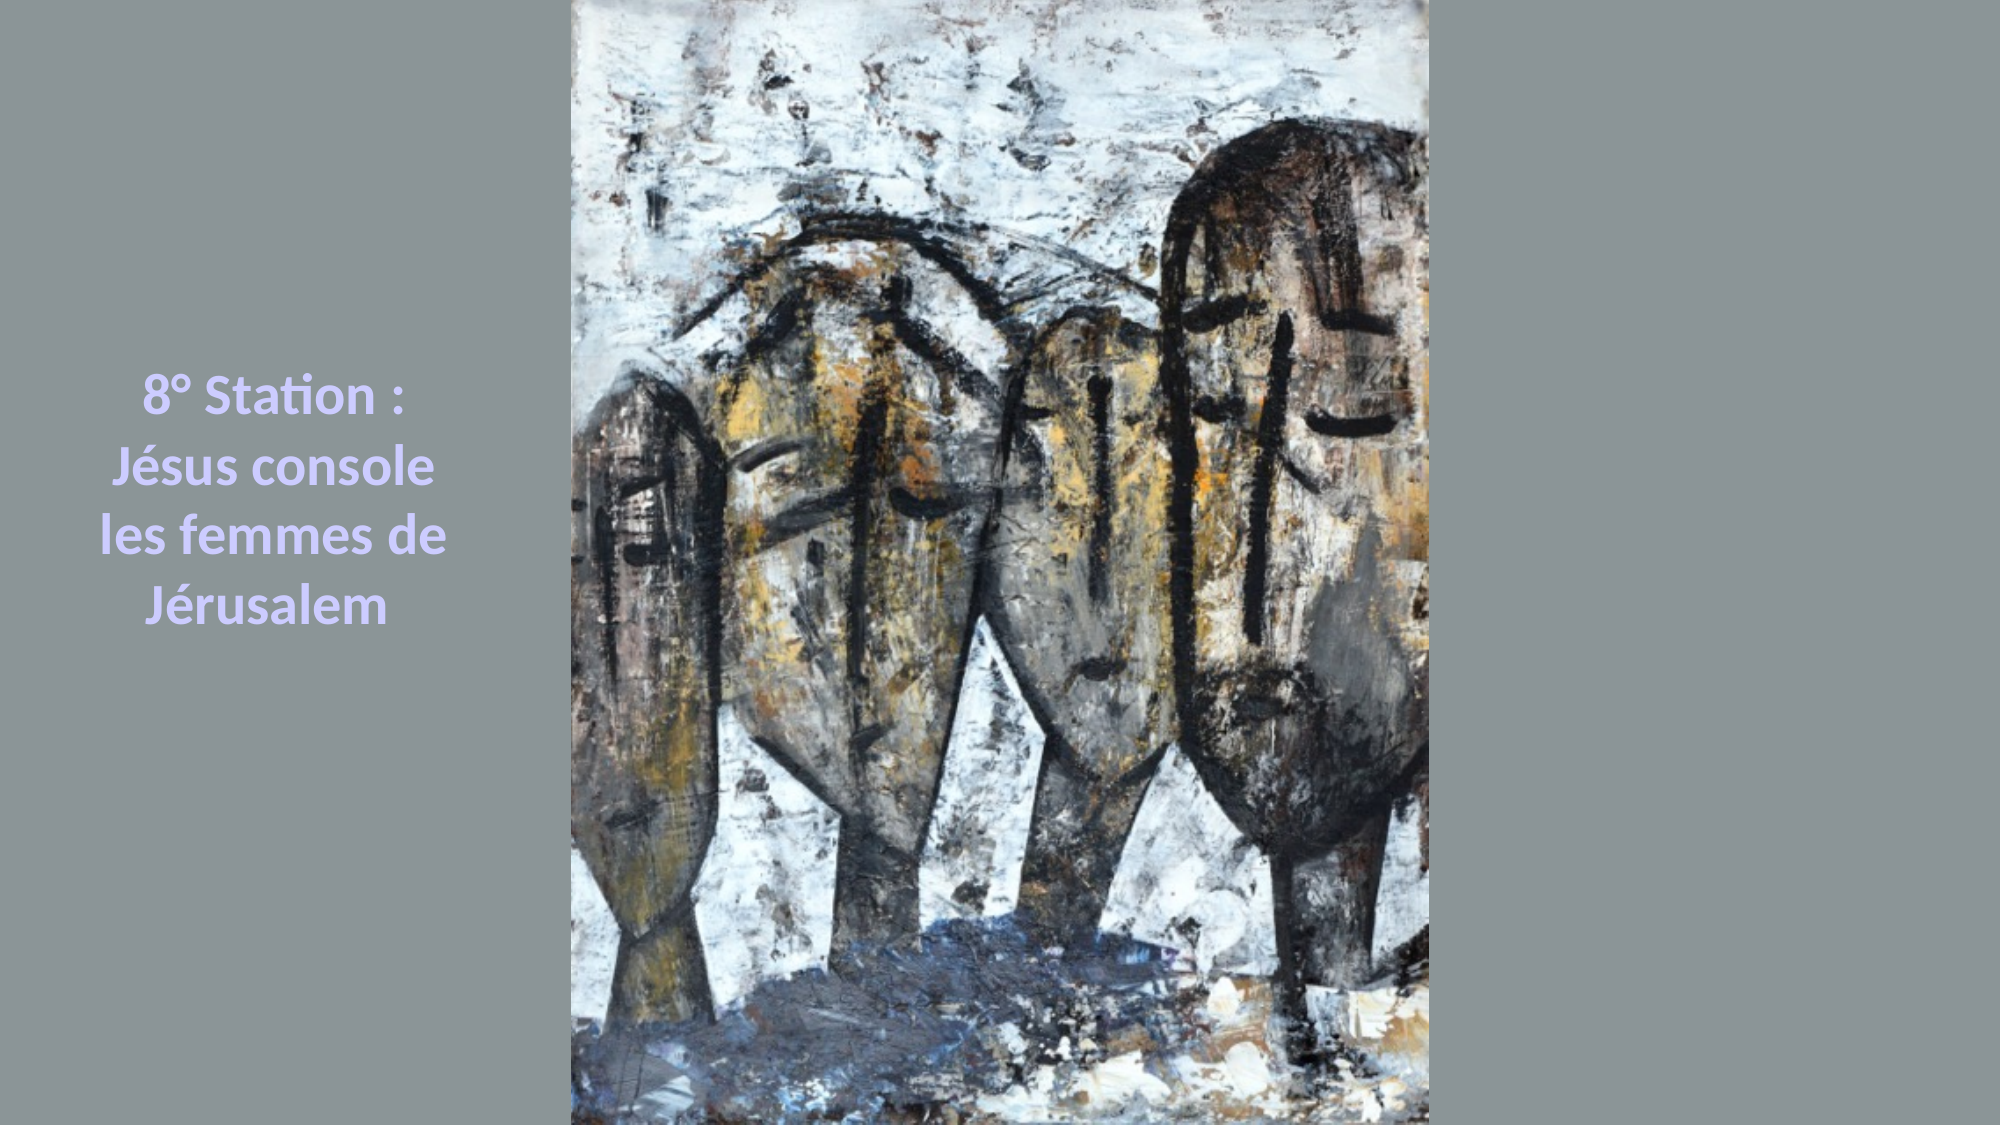

8° Station : Jésus console les femmes de Jérusalem